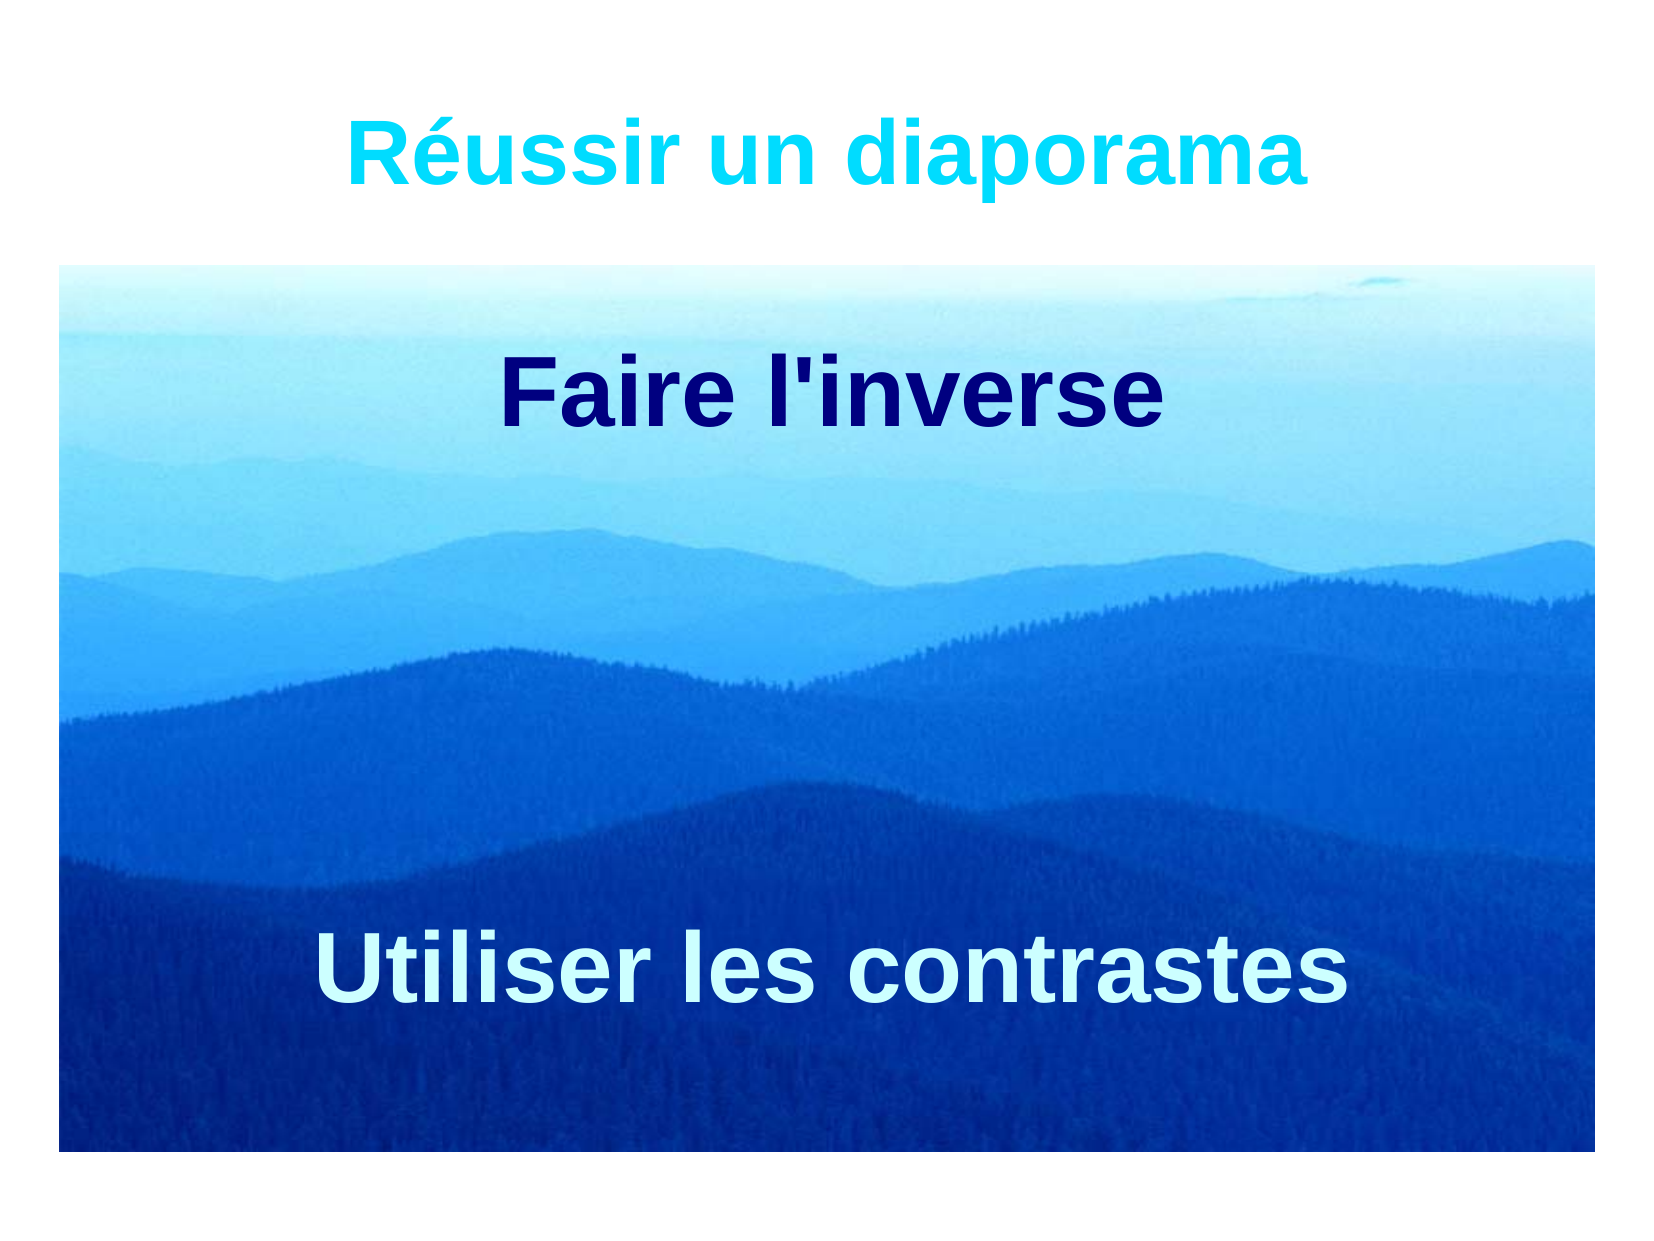

# Réussir un diaporama
Faire l'inverse
Utiliser les contrastes